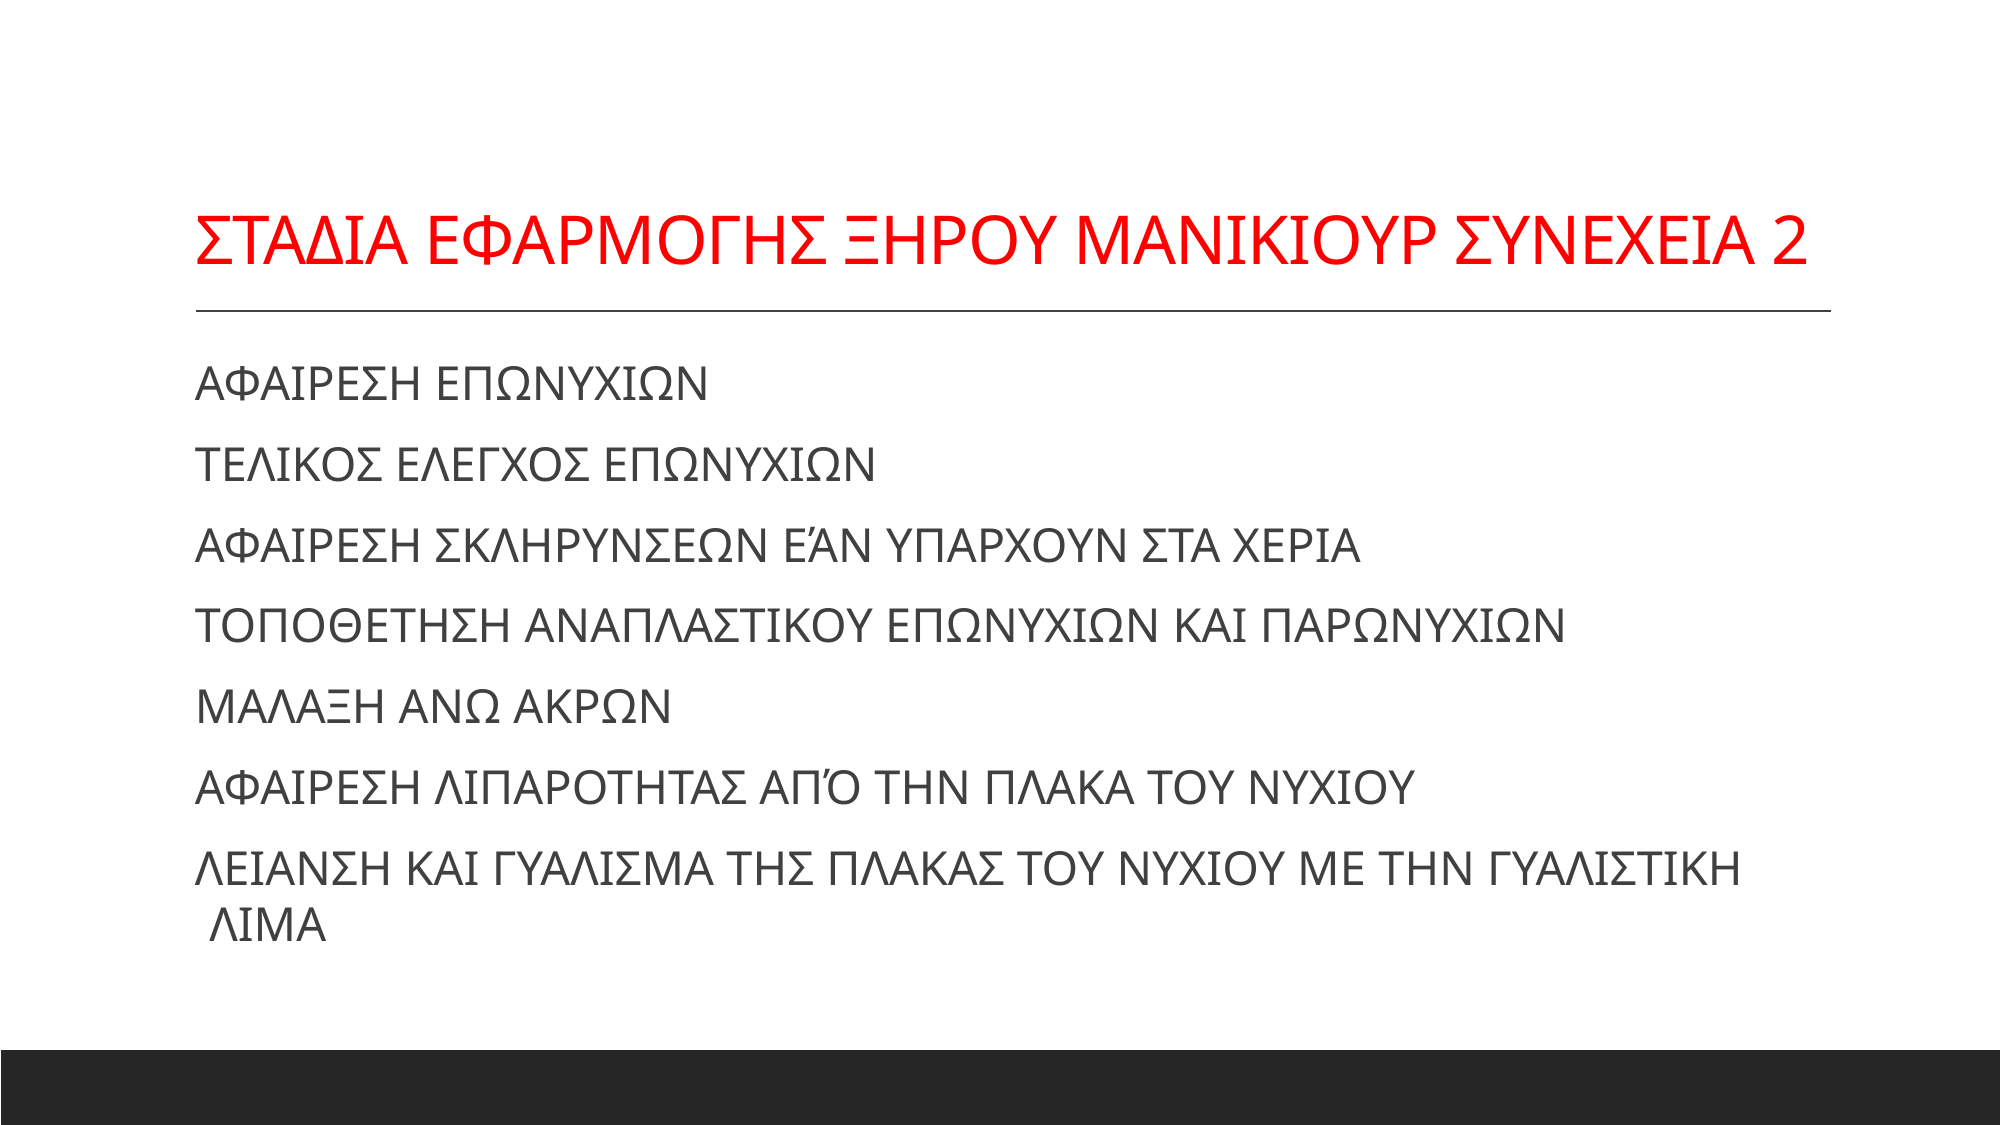

# ΣΤΑΔΙΑ ΕΦΑΡΜΟΓΗΣ ΞΗΡΟΥ ΜΑΝΙΚΙΟΥΡ ΣΥΝΕΧΕΙΑ 2
ΑΦΑΙΡΕΣΗ ΕΠΩΝΥΧΙΩΝ
ΤΕΛΙΚΟΣ ΕΛΕΓΧΟΣ ΕΠΩΝΥΧΙΩΝ
ΑΦΑΙΡΕΣΗ ΣΚΛΗΡΥΝΣΕΩΝ ΕΆΝ ΥΠΑΡΧΟΥΝ ΣΤΑ ΧΕΡΙΑ
ΤΟΠΟΘΕΤΗΣΗ ΑΝΑΠΛΑΣΤΙΚΟΥ ΕΠΩΝΥΧΙΩΝ ΚΑΙ ΠΑΡΩΝΥΧΙΩΝ
ΜΑΛΑΞΗ ΑΝΩ ΑΚΡΩΝ
ΑΦΑΙΡΕΣΗ ΛΙΠΑΡΟΤΗΤΑΣ ΑΠΌ ΤΗΝ ΠΛΑΚΑ ΤΟΥ ΝΥΧΙΟΥ
ΛΕΙΑΝΣΗ ΚΑΙ ΓΥΑΛΙΣΜΑ ΤΗΣ ΠΛΑΚΑΣ ΤΟΥ ΝΥΧΙΟΥ ΜΕ ΤΗΝ ΓΥΑΛΙΣΤΙΚΗ ΛΙΜΑ